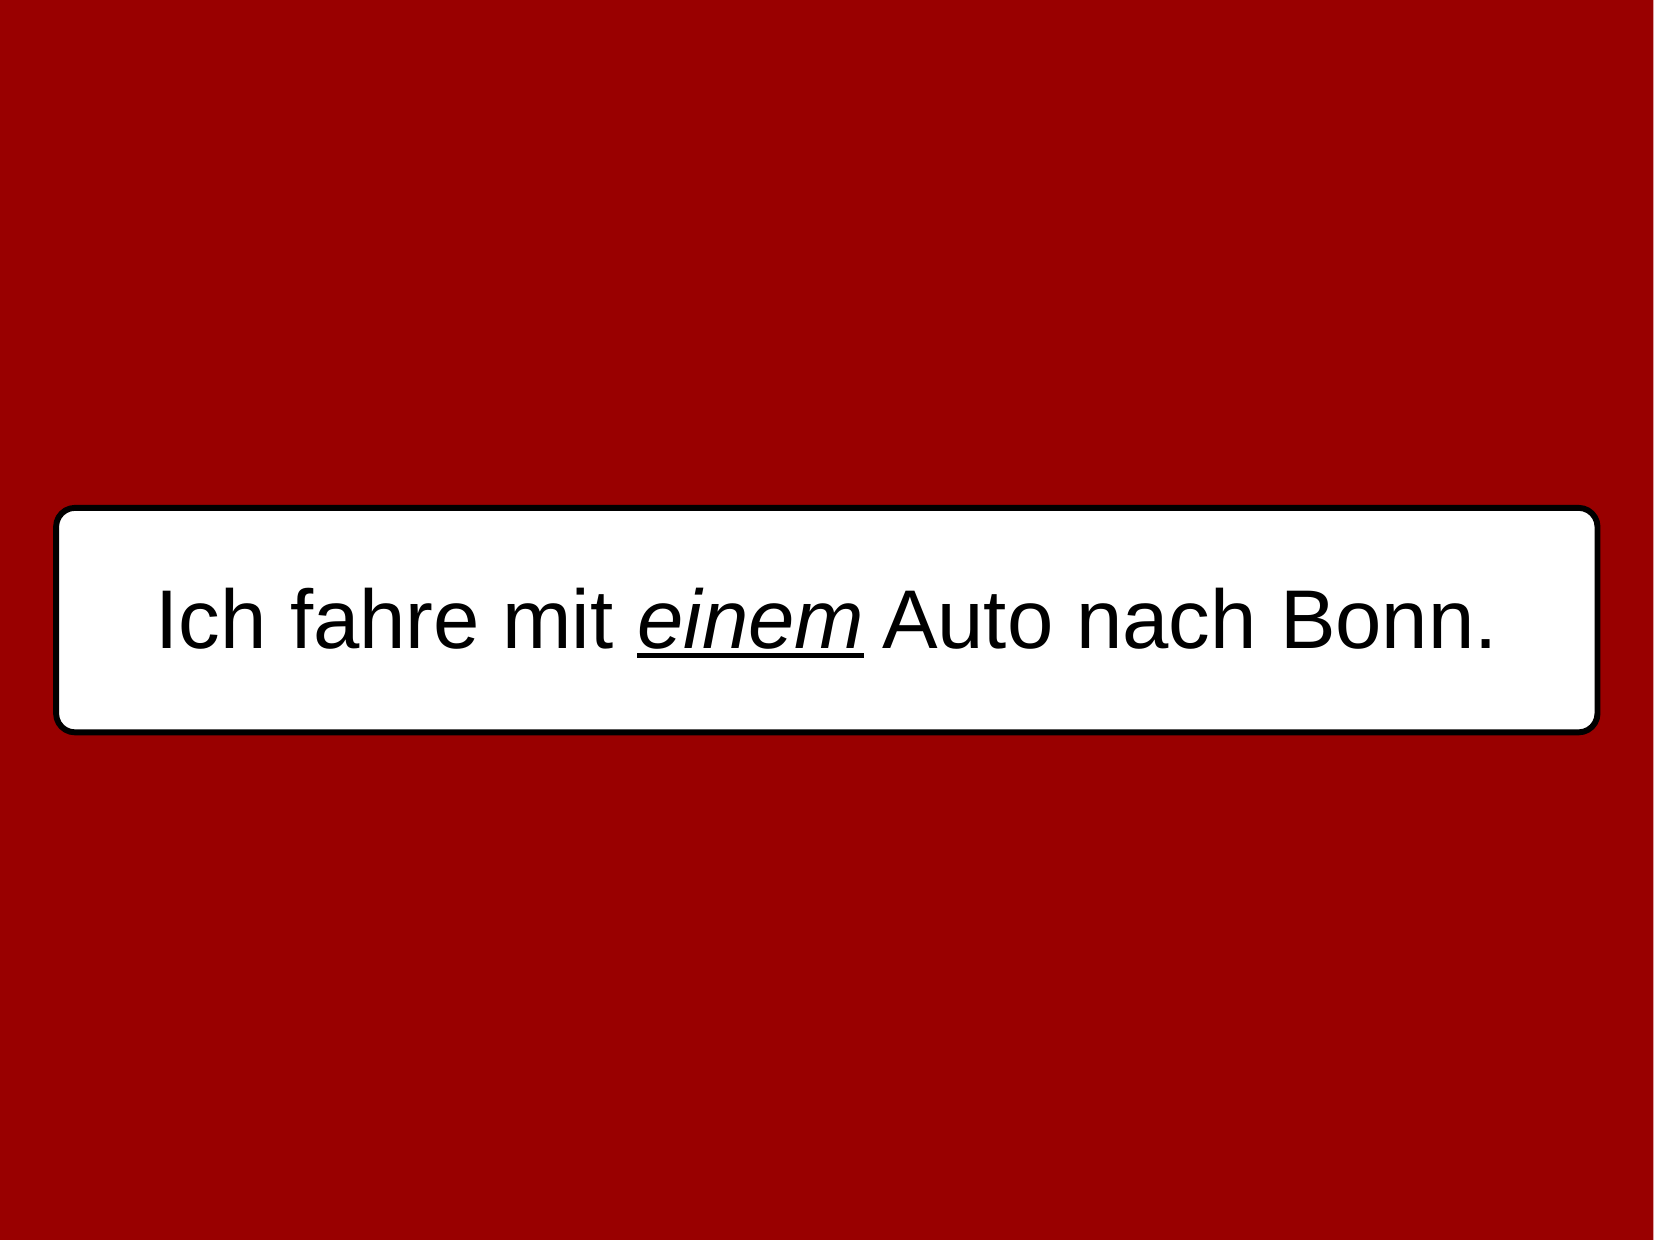

Ich fahre mit einem Auto nach Bonn.